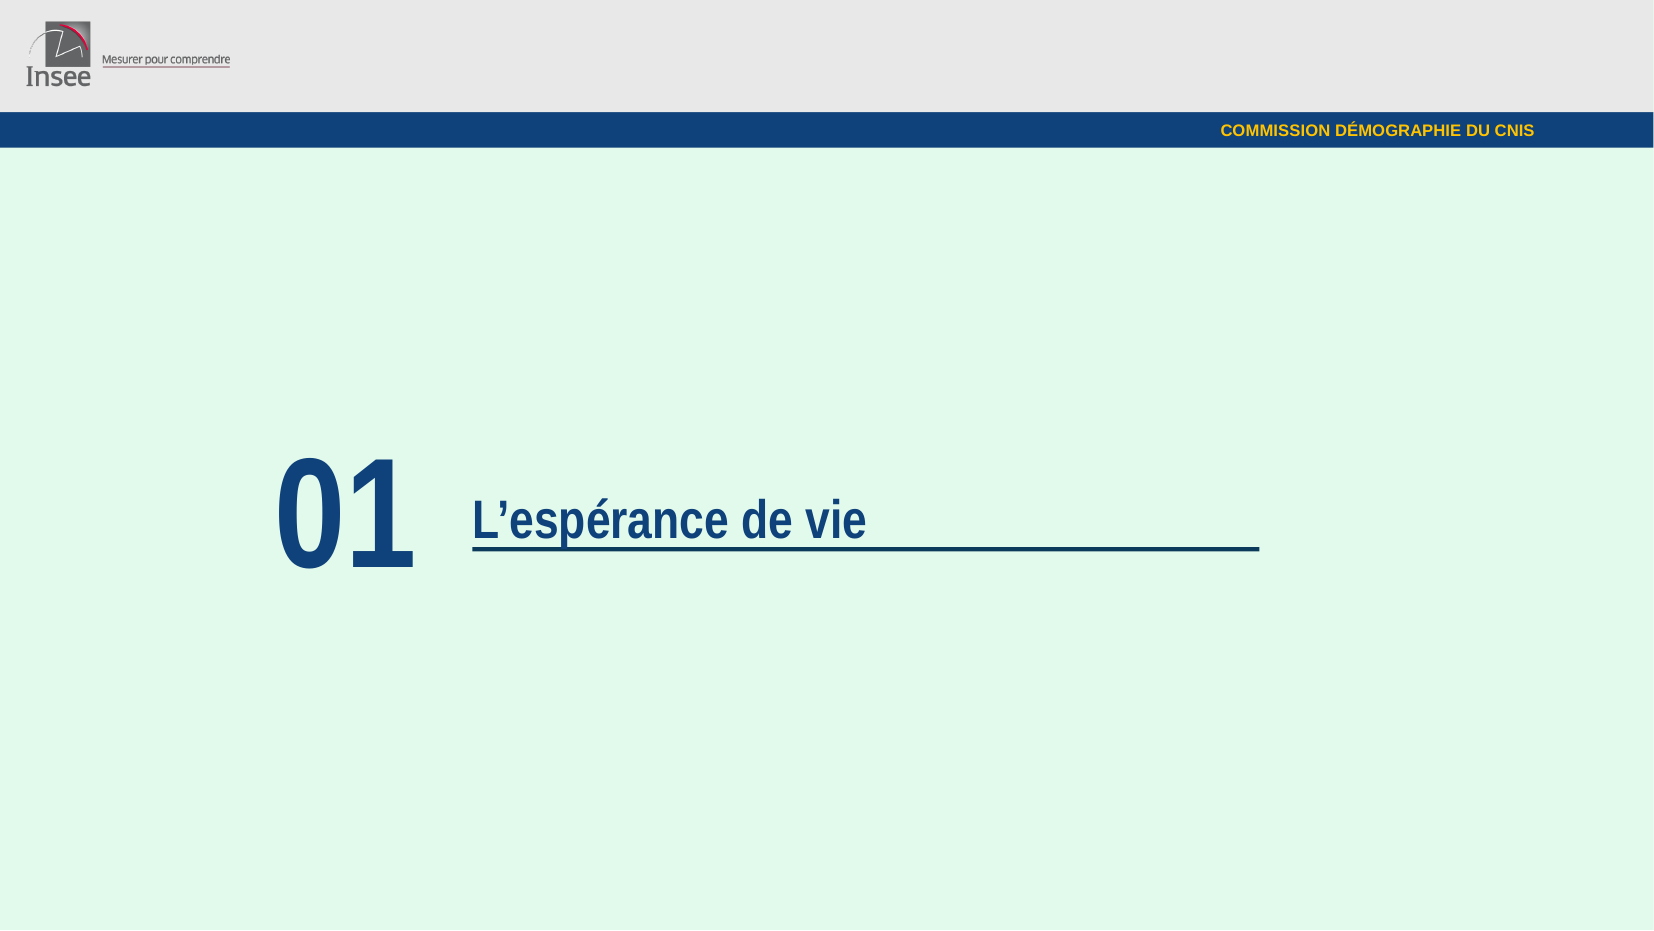

Commission démographie du Cnis
01
# L’espérance de vie